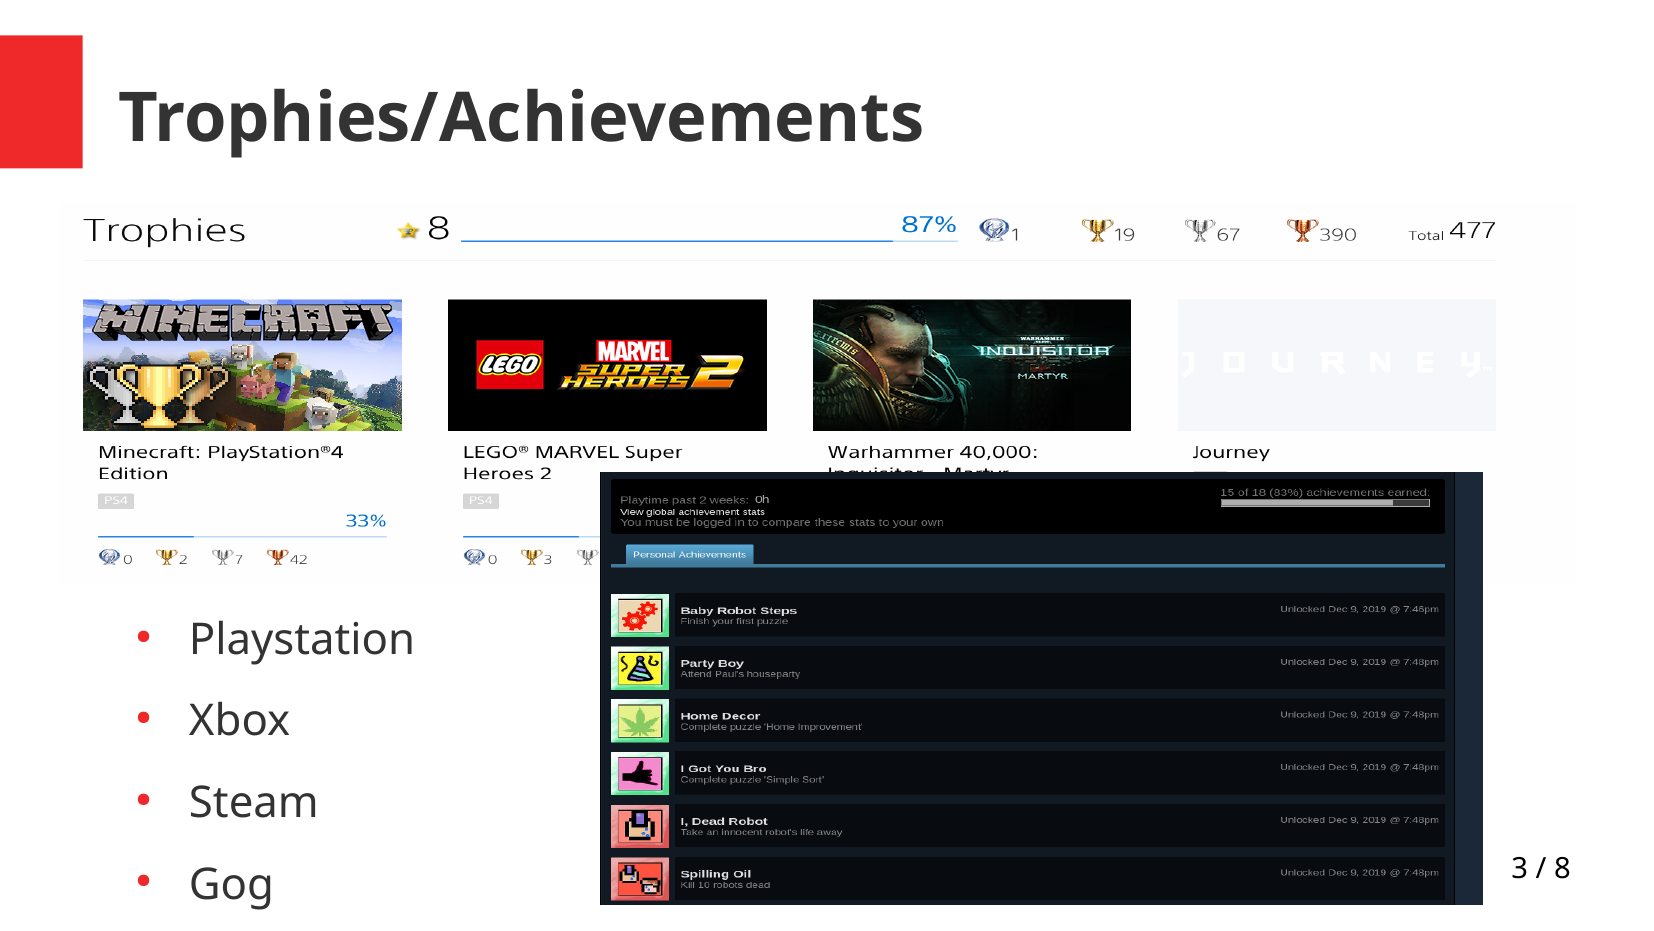

# Trophies/Achievements
Playstation
Xbox
Steam
Gog
3